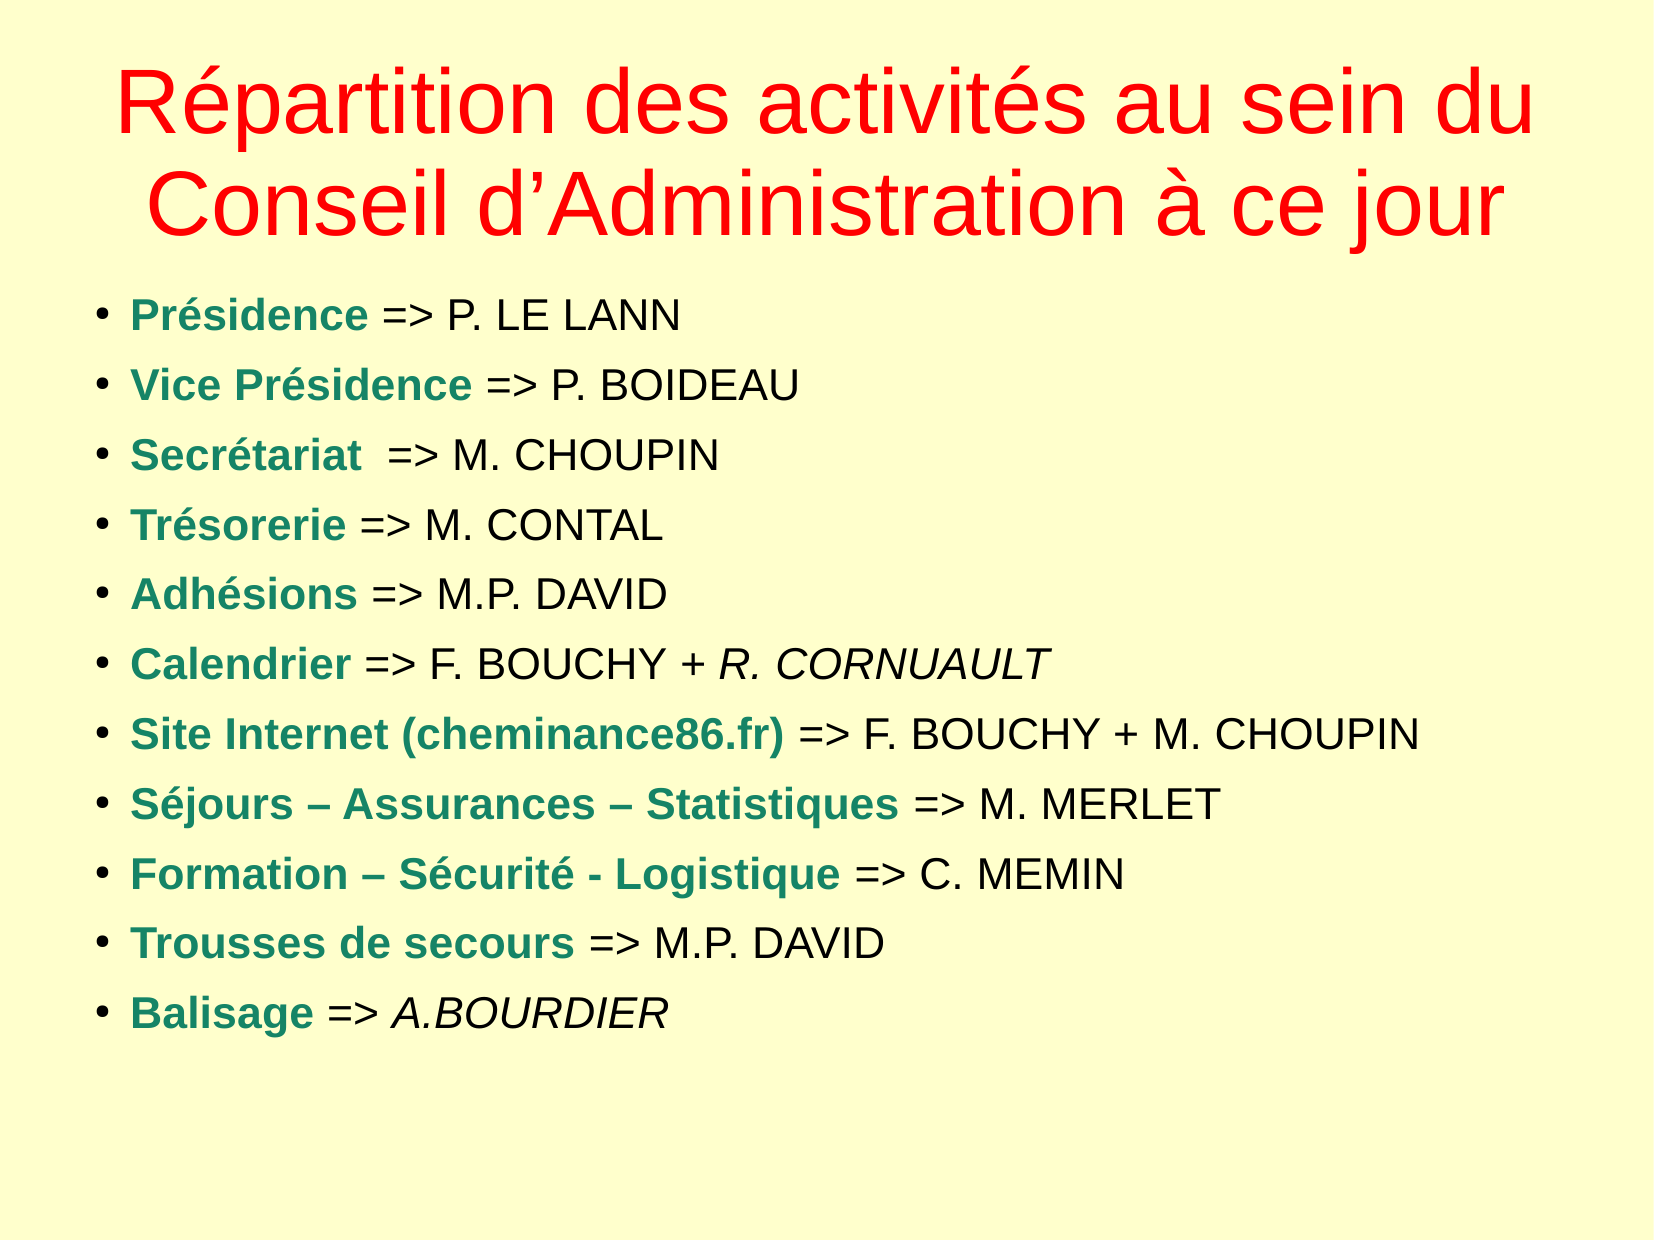

# Répartition des activités au sein du Conseil d’Administration à ce jour
Présidence => P. LE LANN
Vice Présidence => P. BOIDEAU
Secrétariat => M. CHOUPIN
Trésorerie => M. CONTAL
Adhésions => M.P. DAVID
Calendrier => F. BOUCHY + R. CORNUAULT
Site Internet (cheminance86.fr) => F. BOUCHY + M. CHOUPIN
Séjours – Assurances – Statistiques => M. MERLET
Formation – Sécurité - Logistique => C. MEMIN
Trousses de secours => M.P. DAVID
Balisage => A.BOURDIER